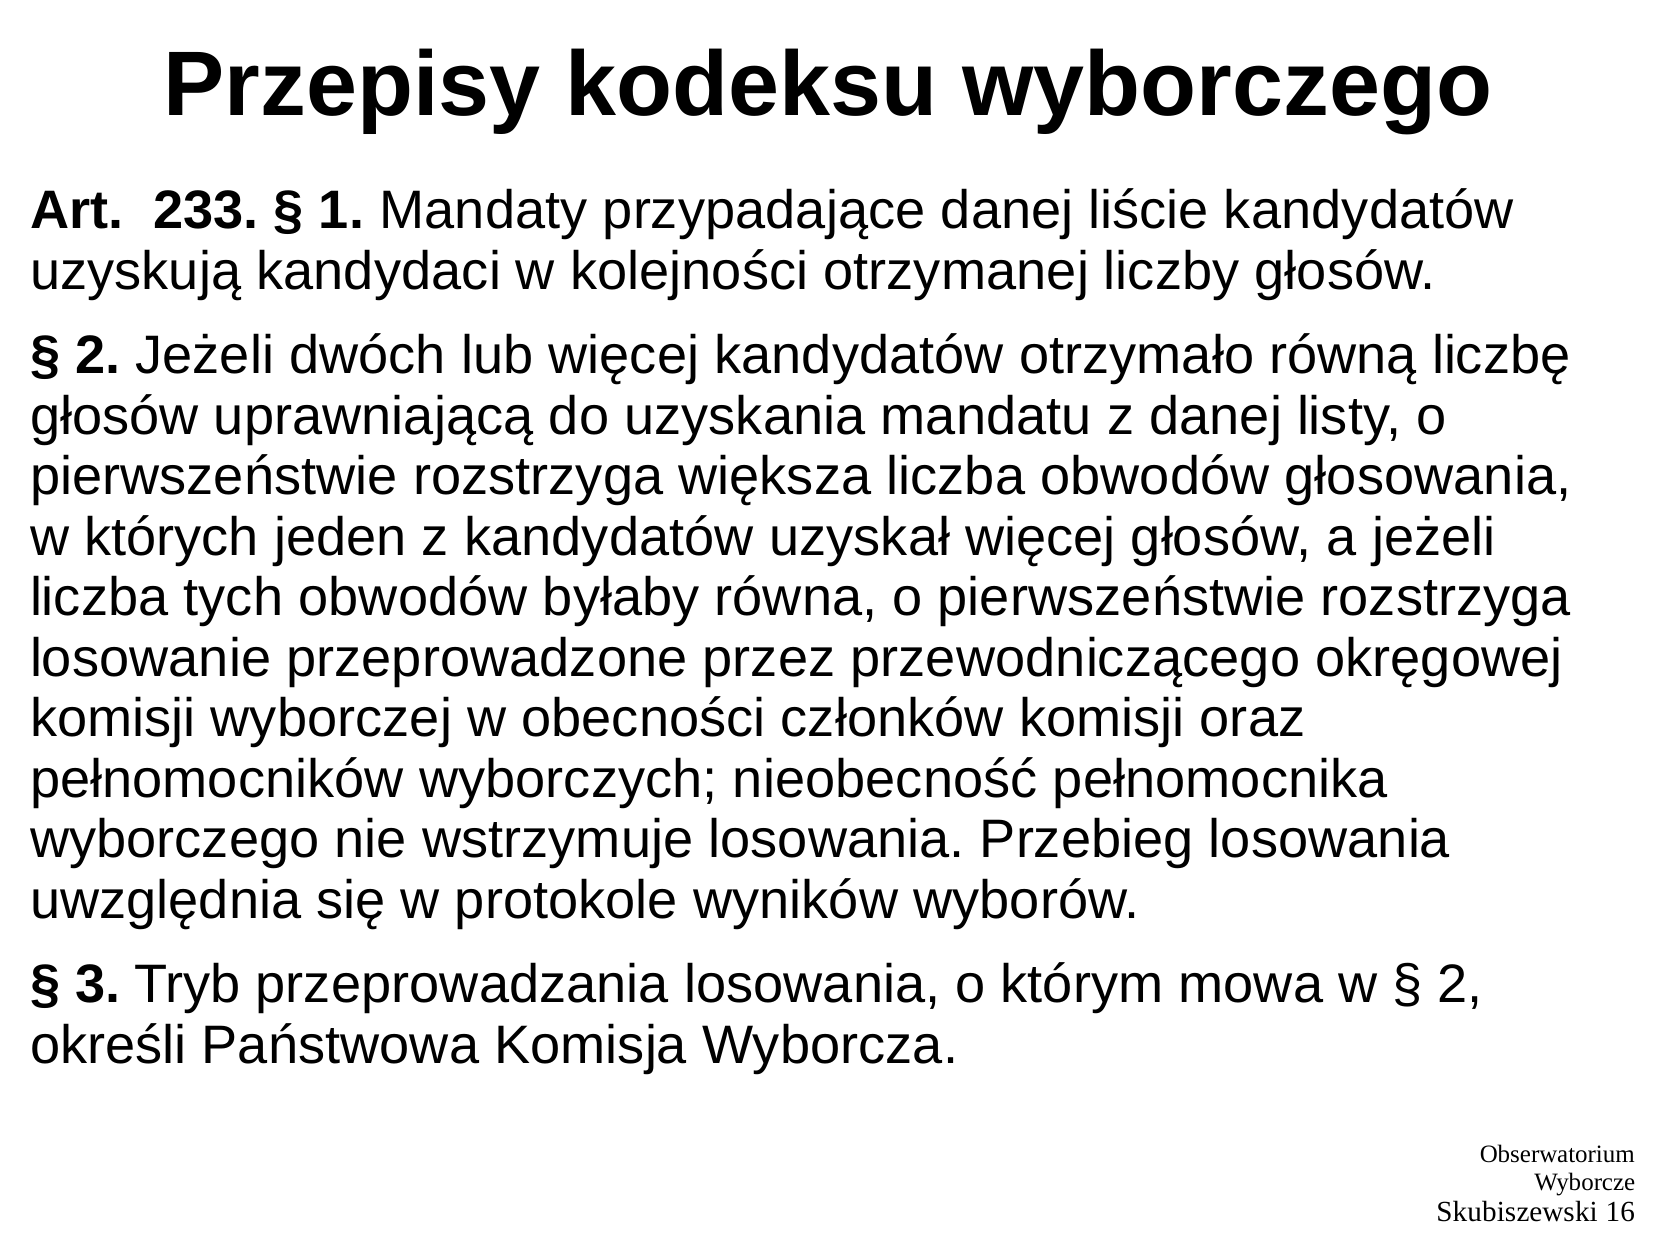

# Przepisy kodeksu wyborczego
Art. 233. § 1. Mandaty przypadające danej liście kandydatów uzyskują kandydaci w kolejności otrzymanej liczby głosów.
§ 2. Jeżeli dwóch lub więcej kandydatów otrzymało równą liczbę głosów uprawniającą do uzyskania mandatu z danej listy, o pierwszeństwie rozstrzyga większa liczba obwodów głosowania, w których jeden z kandydatów uzyskał więcej głosów, a jeżeli liczba tych obwodów byłaby równa, o pierwszeństwie rozstrzyga losowanie przeprowadzone przez przewodniczącego okręgowej komisji wyborczej w obecności członków komisji oraz pełnomocników wyborczych; nieobecność pełnomocnika wyborczego nie wstrzymuje losowania. Przebieg losowania uwzględnia się w protokole wyników wyborów.
§ 3. Tryb przeprowadzania losowania, o którym mowa w § 2, określi Państwowa Komisja Wyborcza.
16